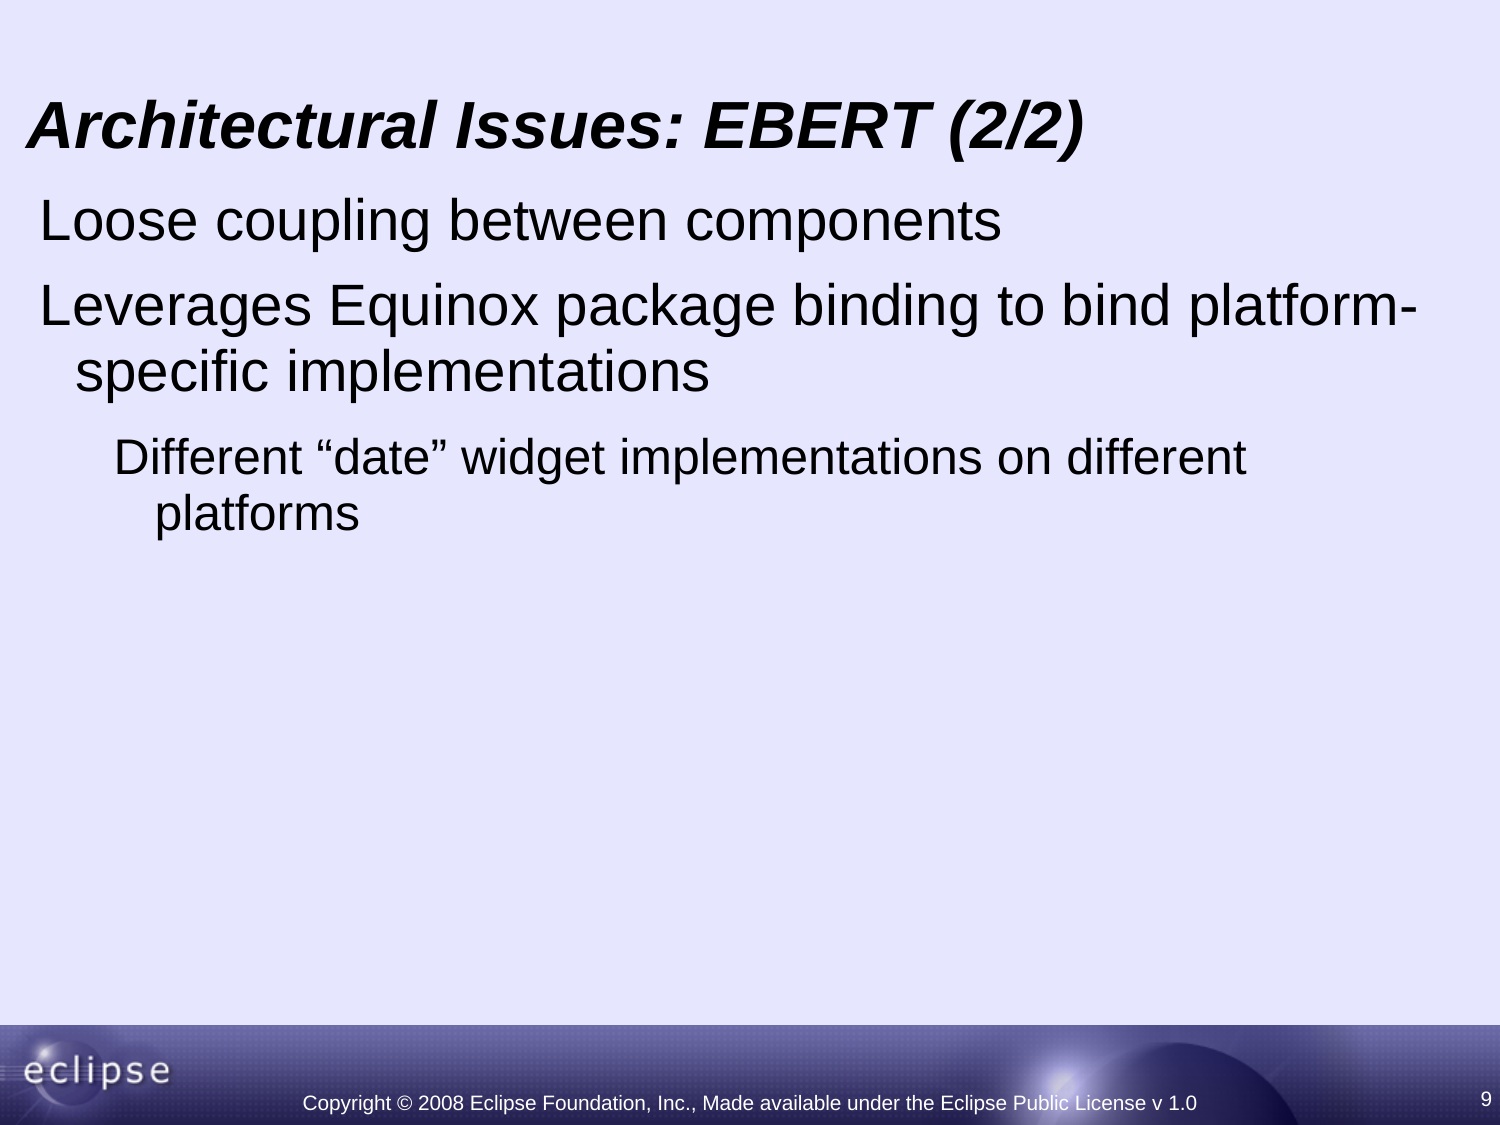

# Architectural Issues: EBERT (2/2)
Loose coupling between components
Leverages Equinox package binding to bind platform-specific implementations
Different “date” widget implementations on different platforms
9